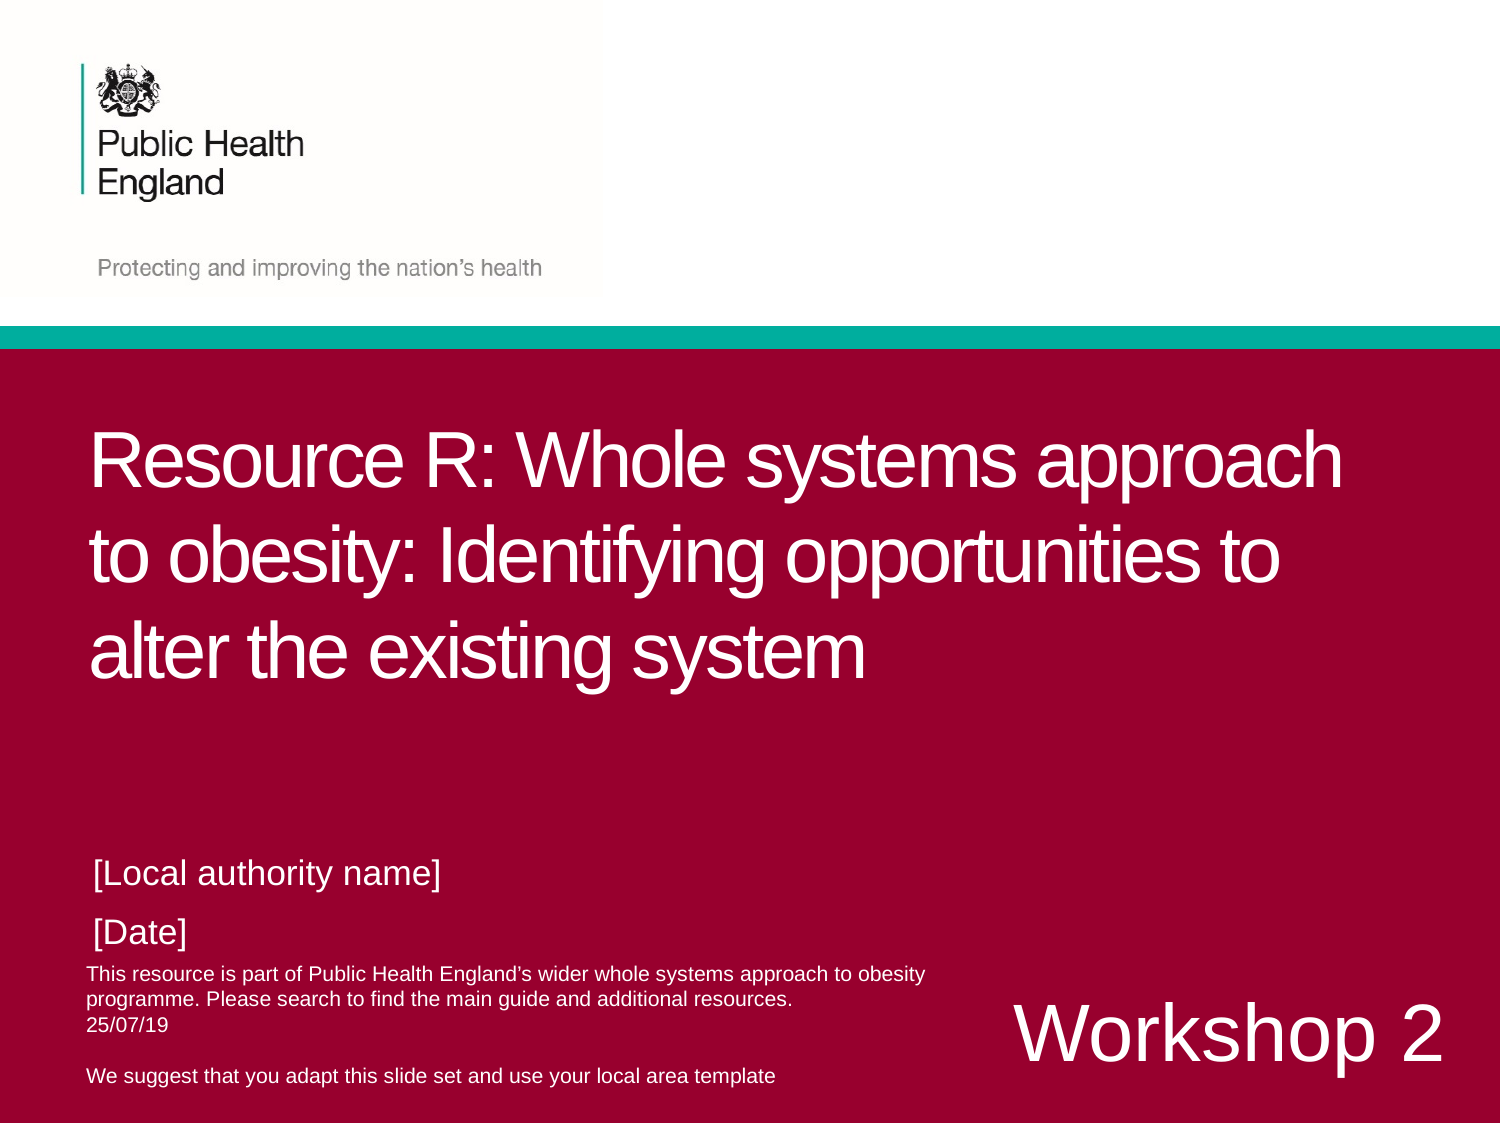

# Resource R: Whole systems approach to obesity: Identifying opportunities to alter the existing system
[Local authority name]
[Date]
This resource is part of Public Health England’s wider whole systems approach to obesity programme. Please search to find the main guide and additional resources.
25/07/19
We suggest that you adapt this slide set and use your local area template
Workshop 2